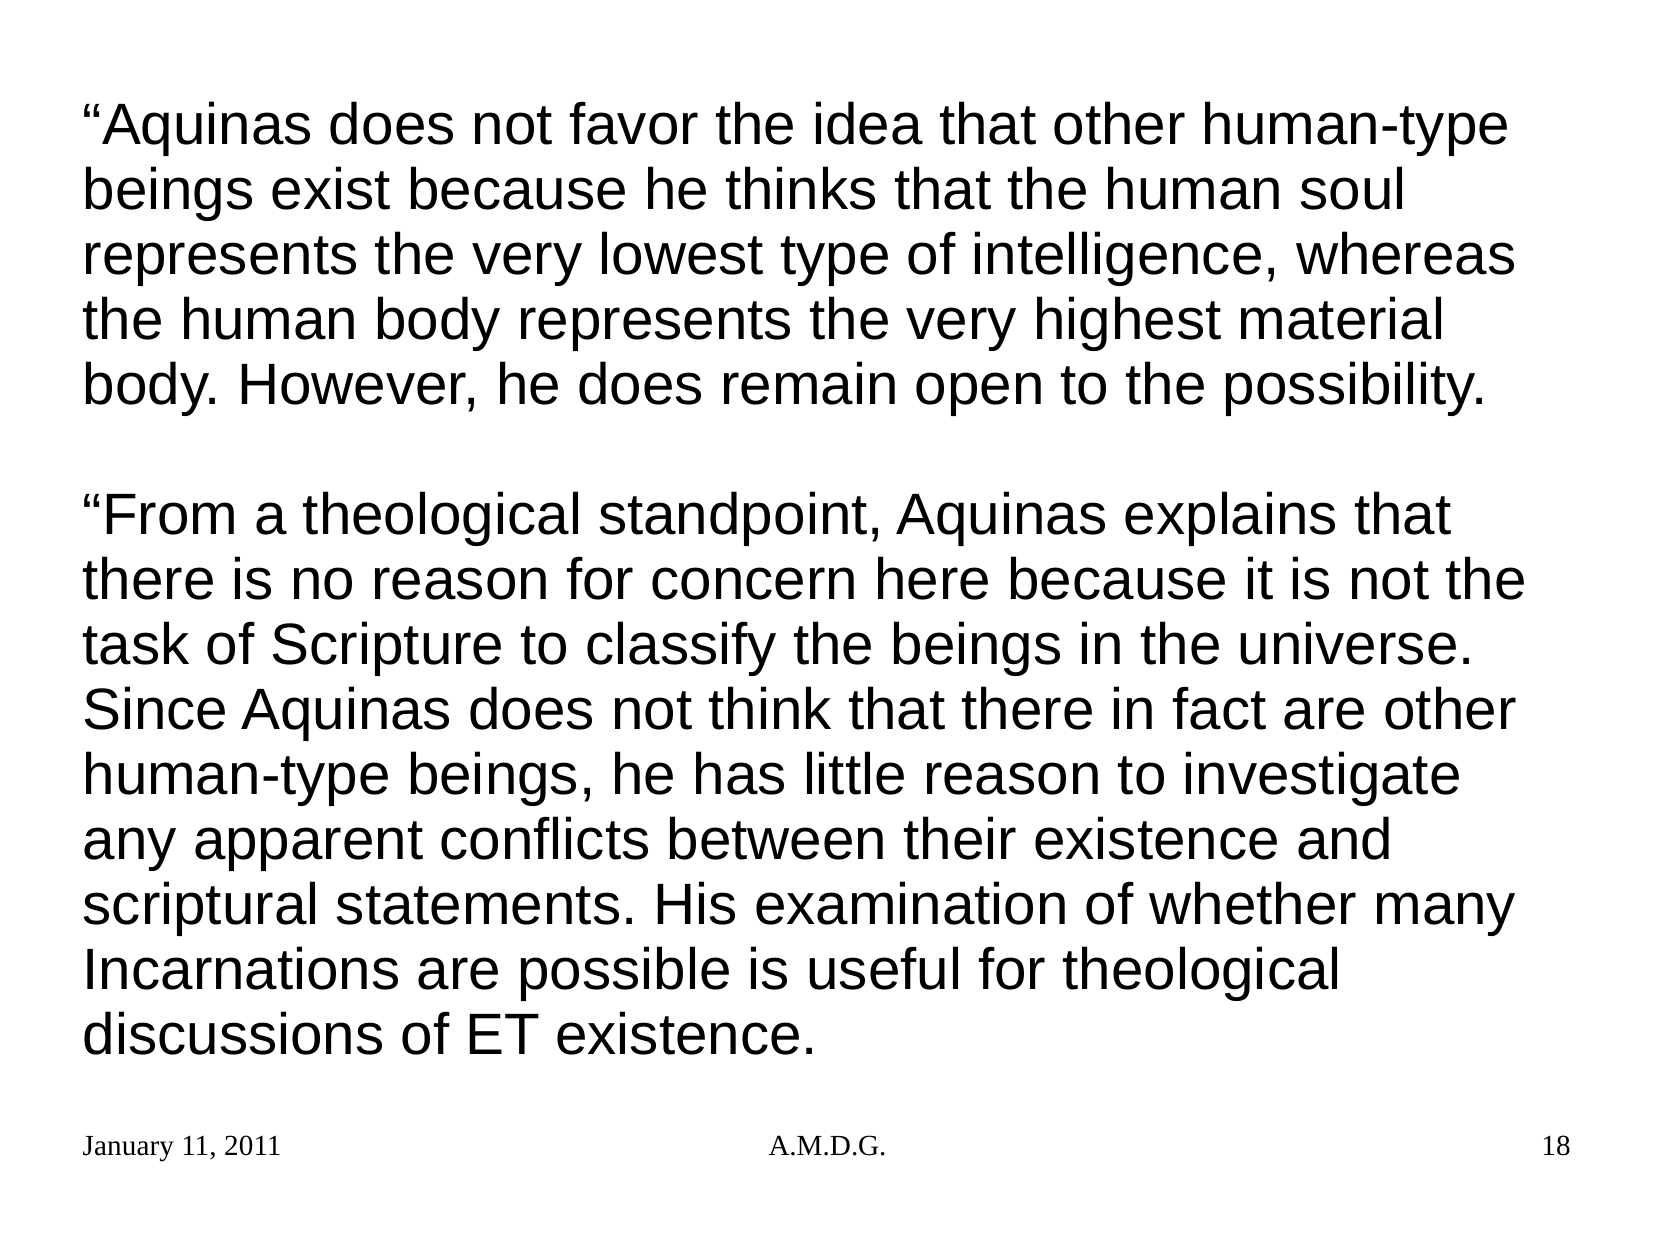

# “Aquinas does not favor the idea that other human-type beings exist because he thinks that the human soul represents the very lowest type of intelligence, whereas the human body represents the very highest material body. However, he does remain open to the possibility.
“From a theological standpoint, Aquinas explains that there is no reason for concern here because it is not the task of Scripture to classify the beings in the universe. Since Aquinas does not think that there in fact are other human-type beings, he has little reason to investigate any apparent conflicts between their existence and scriptural statements. His examination of whether many Incarnations are possible is useful for theological discussions of ET existence.
January 11, 2011
A.M.D.G.
18